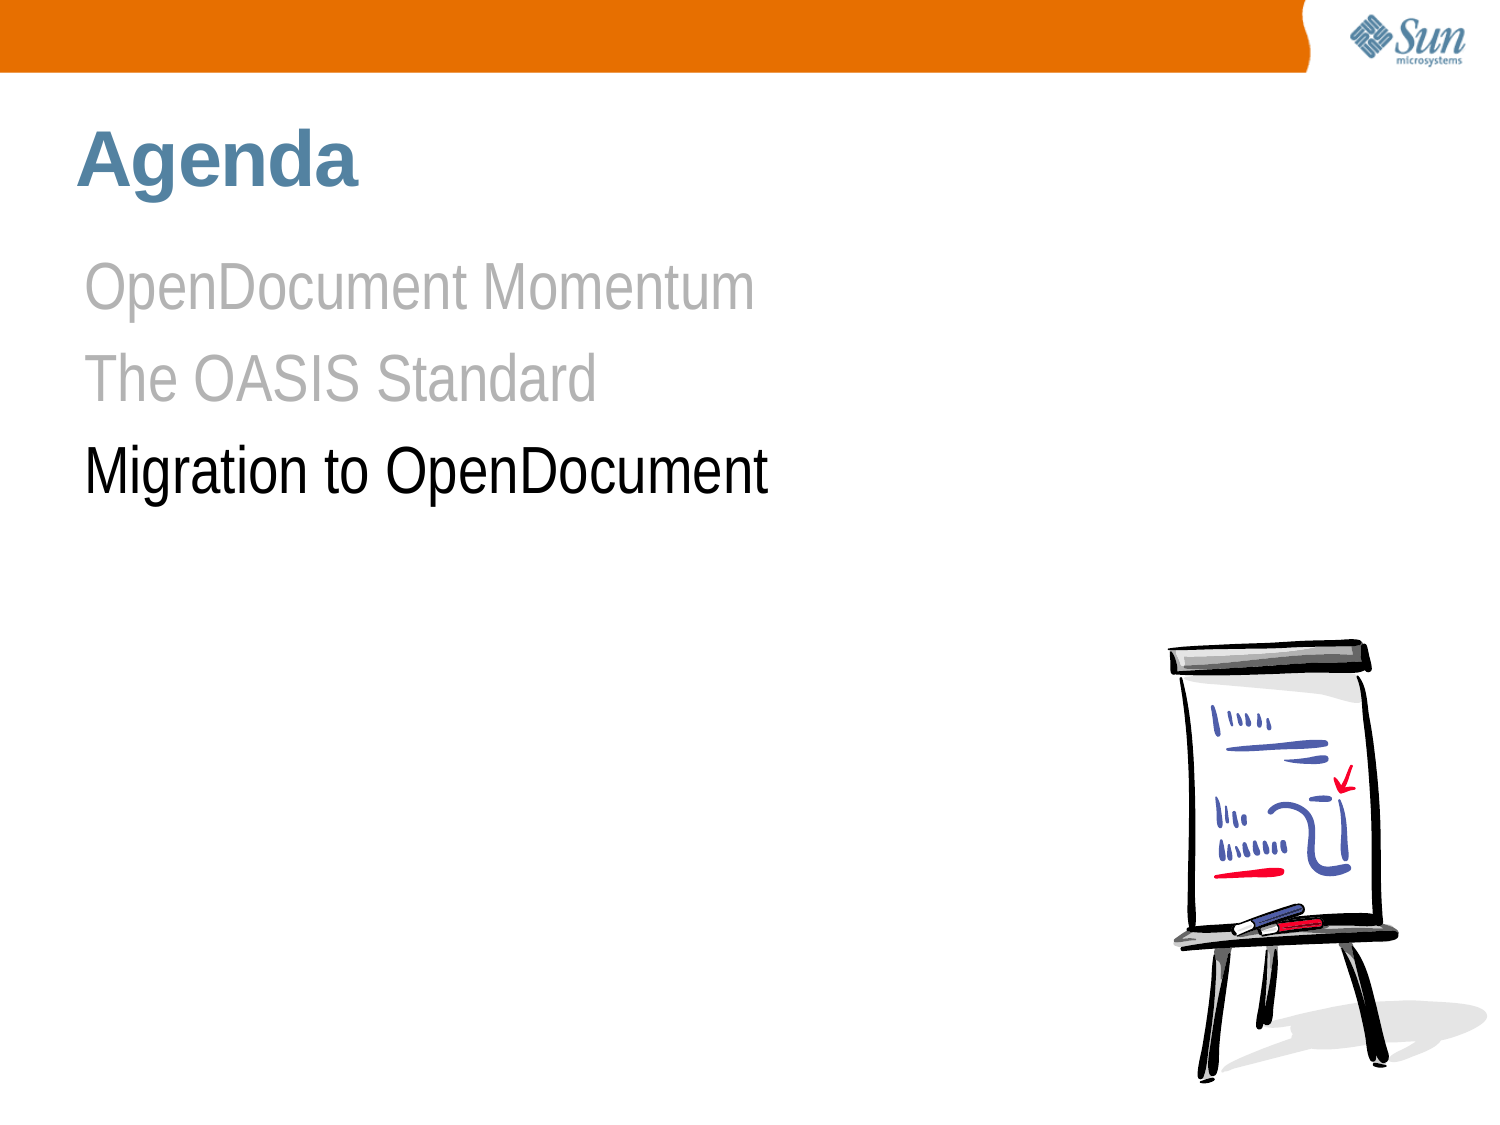

# Agenda
OpenDocument Momentum
The OASIS Standard
Migration to OpenDocument